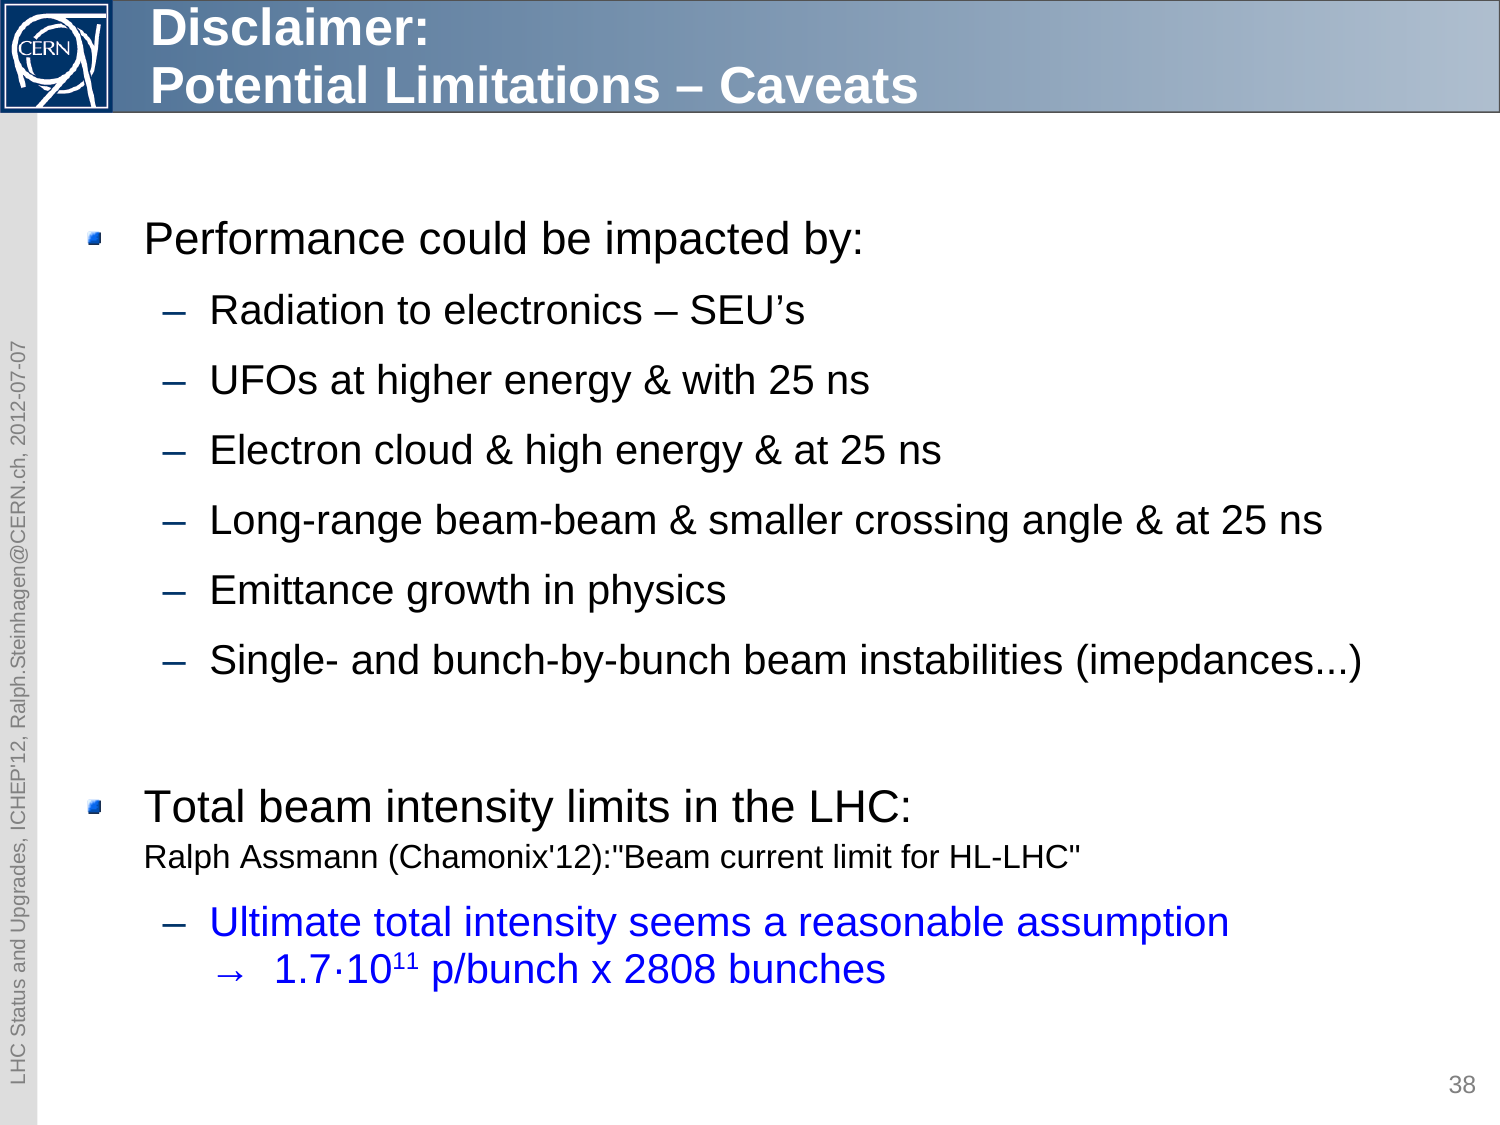

# Disclaimer: Potential Limitations – Caveats
Performance could be impacted by:
Radiation to electronics – SEU’s
UFOs at higher energy & with 25 ns
Electron cloud & high energy & at 25 ns
Long-range beam-beam & smaller crossing angle & at 25 ns
Emittance growth in physics
Single- and bunch-by-bunch beam instabilities (imepdances...)
Total beam intensity limits in the LHC:				Ralph Assmann (Chamonix'12):"Beam current limit for HL-LHC"
Ultimate total intensity seems a reasonable assumption 		→ 1.7·1011 p/bunch x 2808 bunches